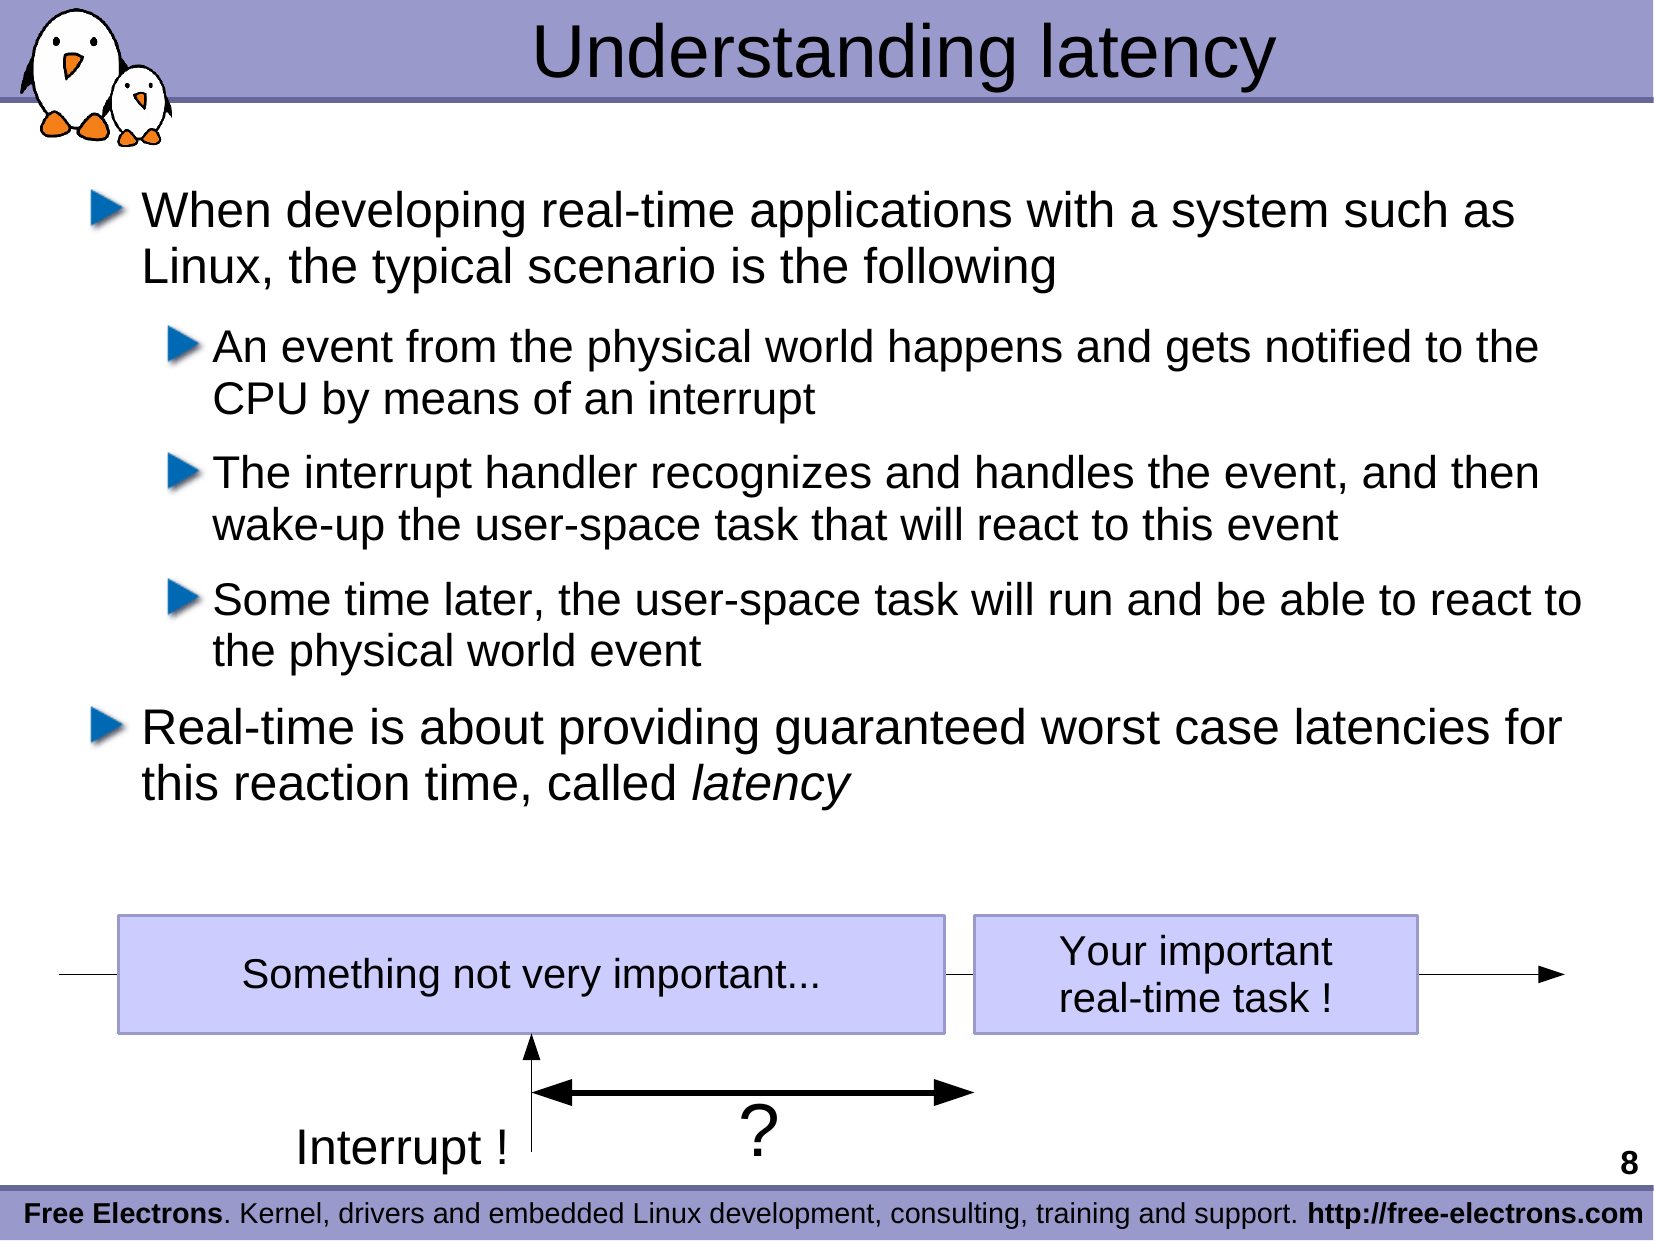

# Understanding latency
When developing real-time applications with a system such as Linux, the typical scenario is the following
An event from the physical world happens and gets notified to the CPU by means of an interrupt
The interrupt handler recognizes and handles the event, and then wake-up the user-space task that will react to this event
Some time later, the user-space task will run and be able to react to the physical world event
Real-time is about providing guaranteed worst case latencies for this reaction time, called latency
Something not very important...
Your important
real-time task !
?
Interrupt !